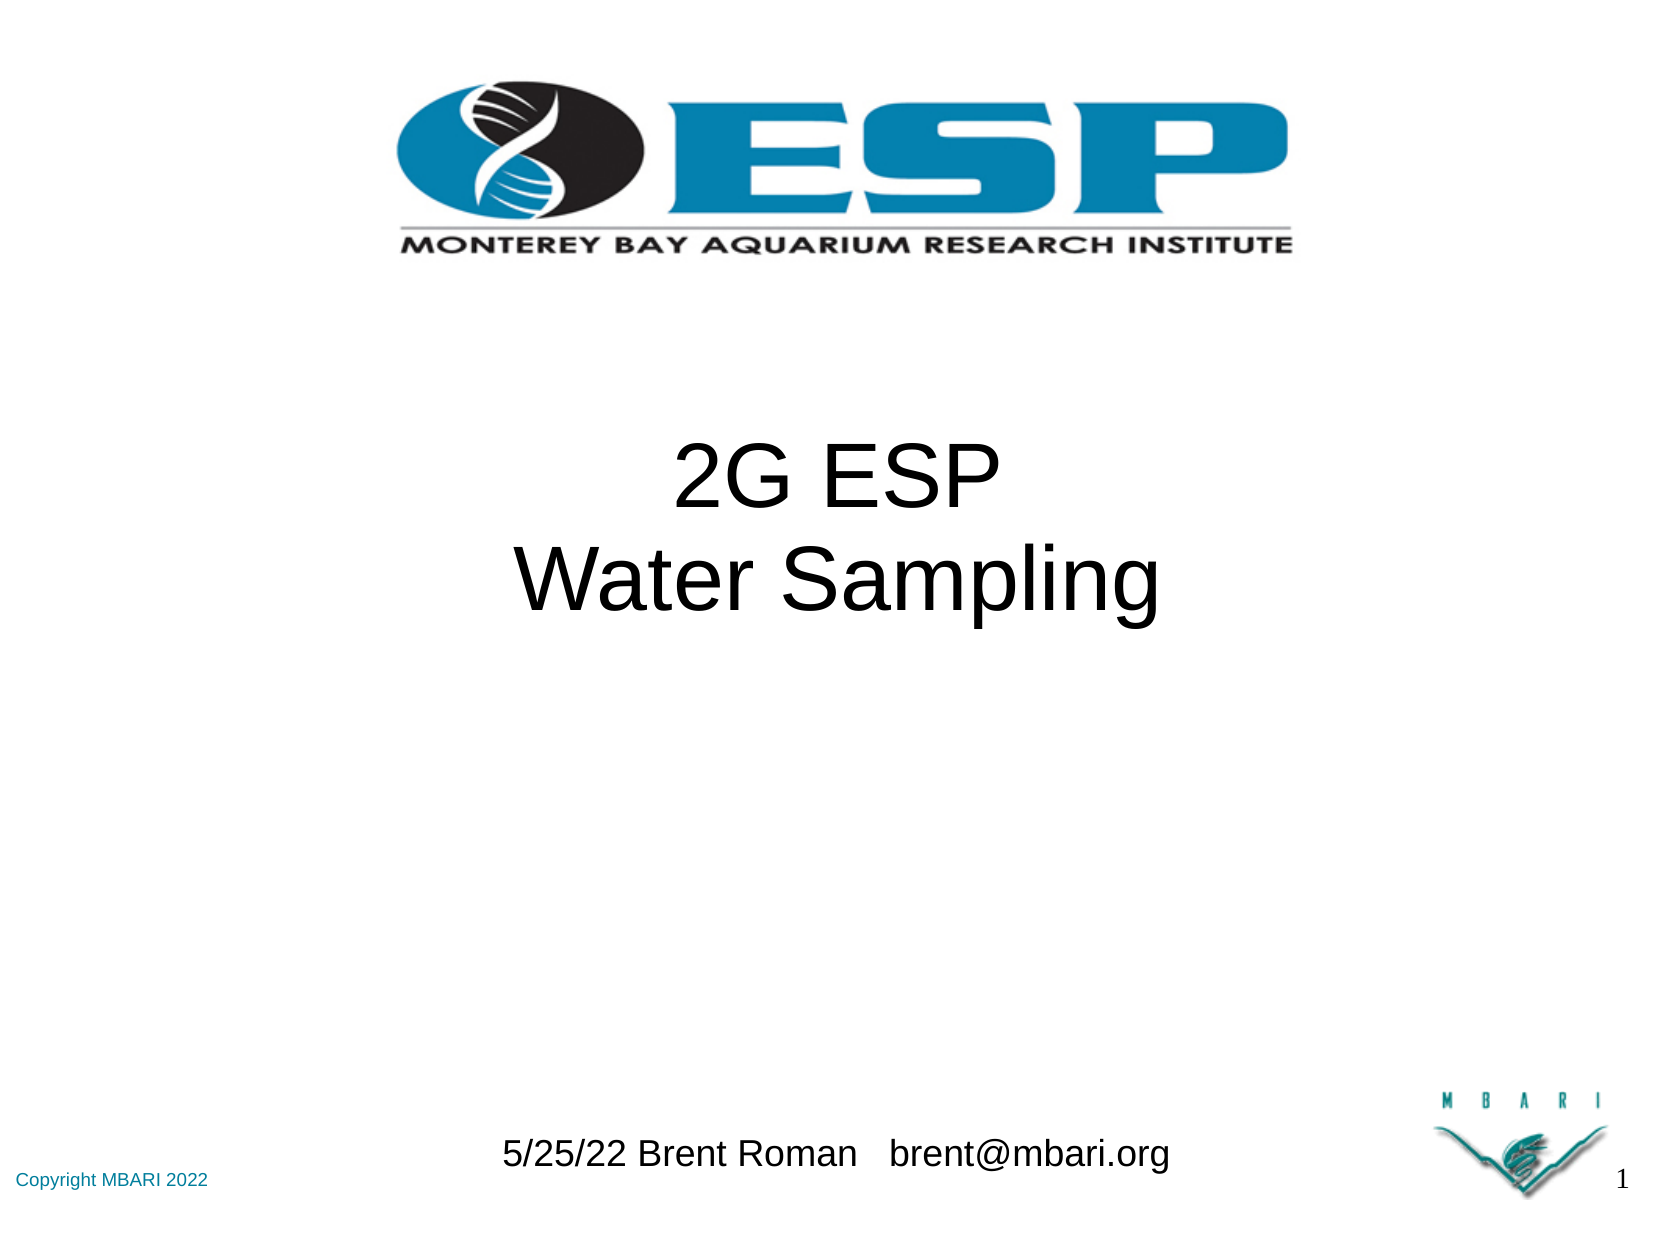

2G ESP
Water Sampling
5/25/22 Brent Roman brent@mbari.org